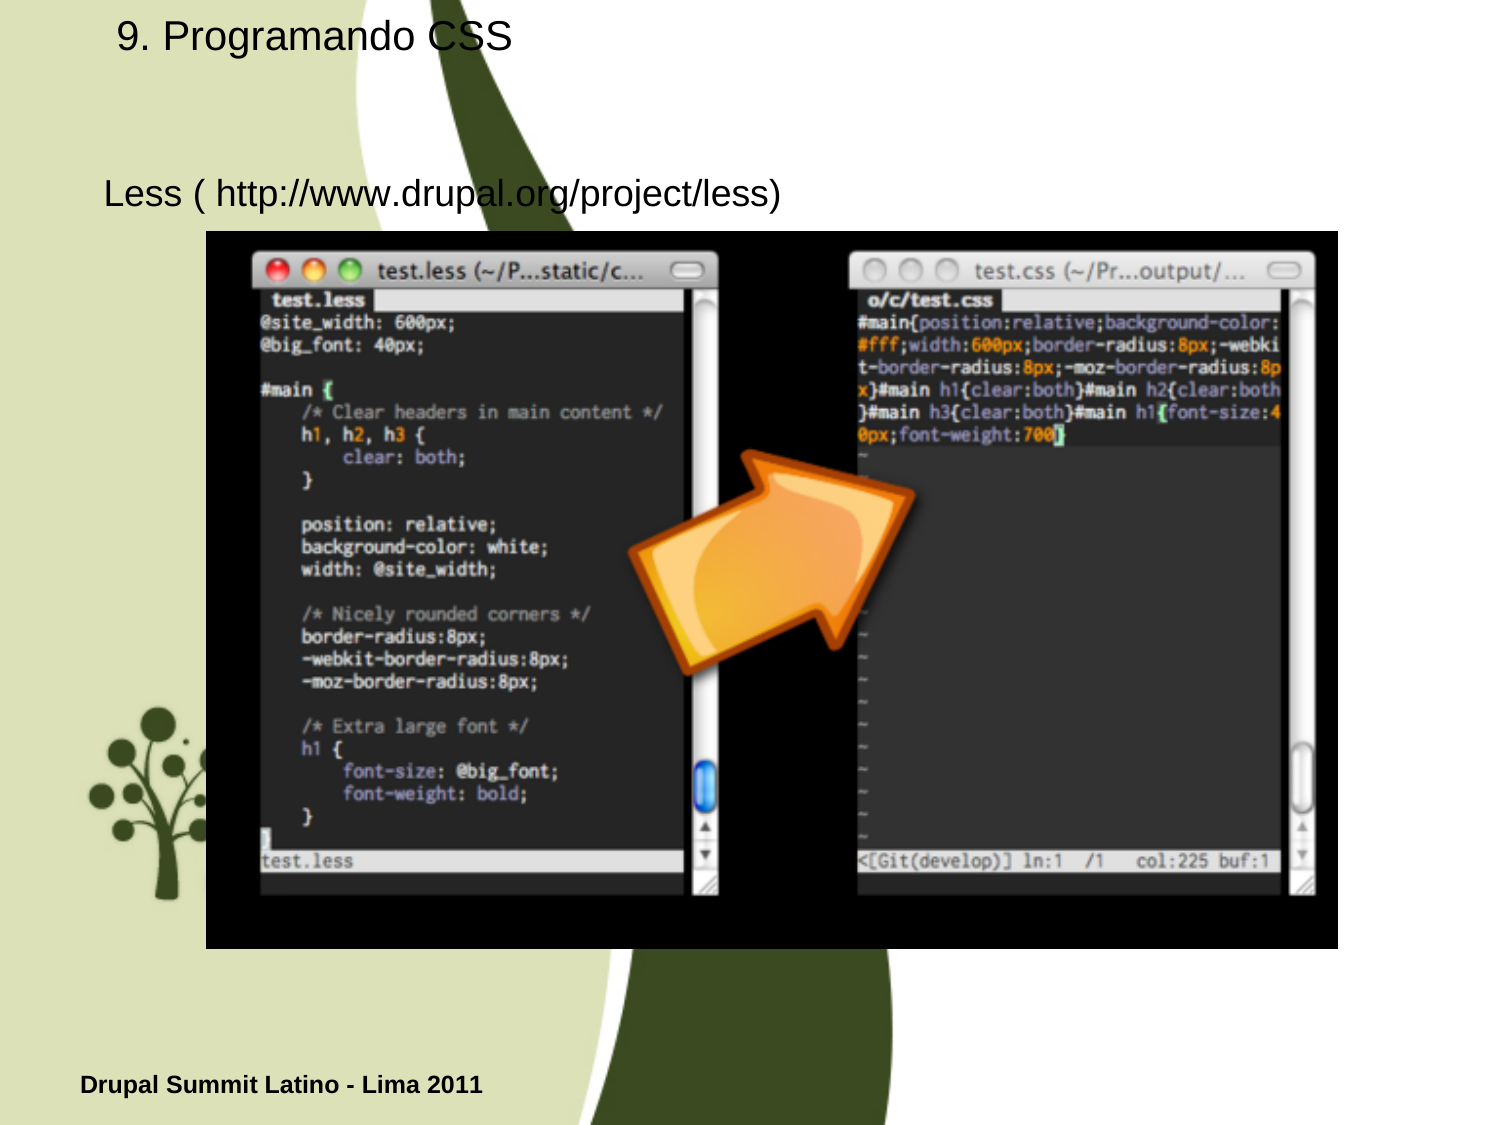

9. Programando CSS
Less ( http://www.drupal.org/project/less)
Drupal Summit Latino - Lima 2011